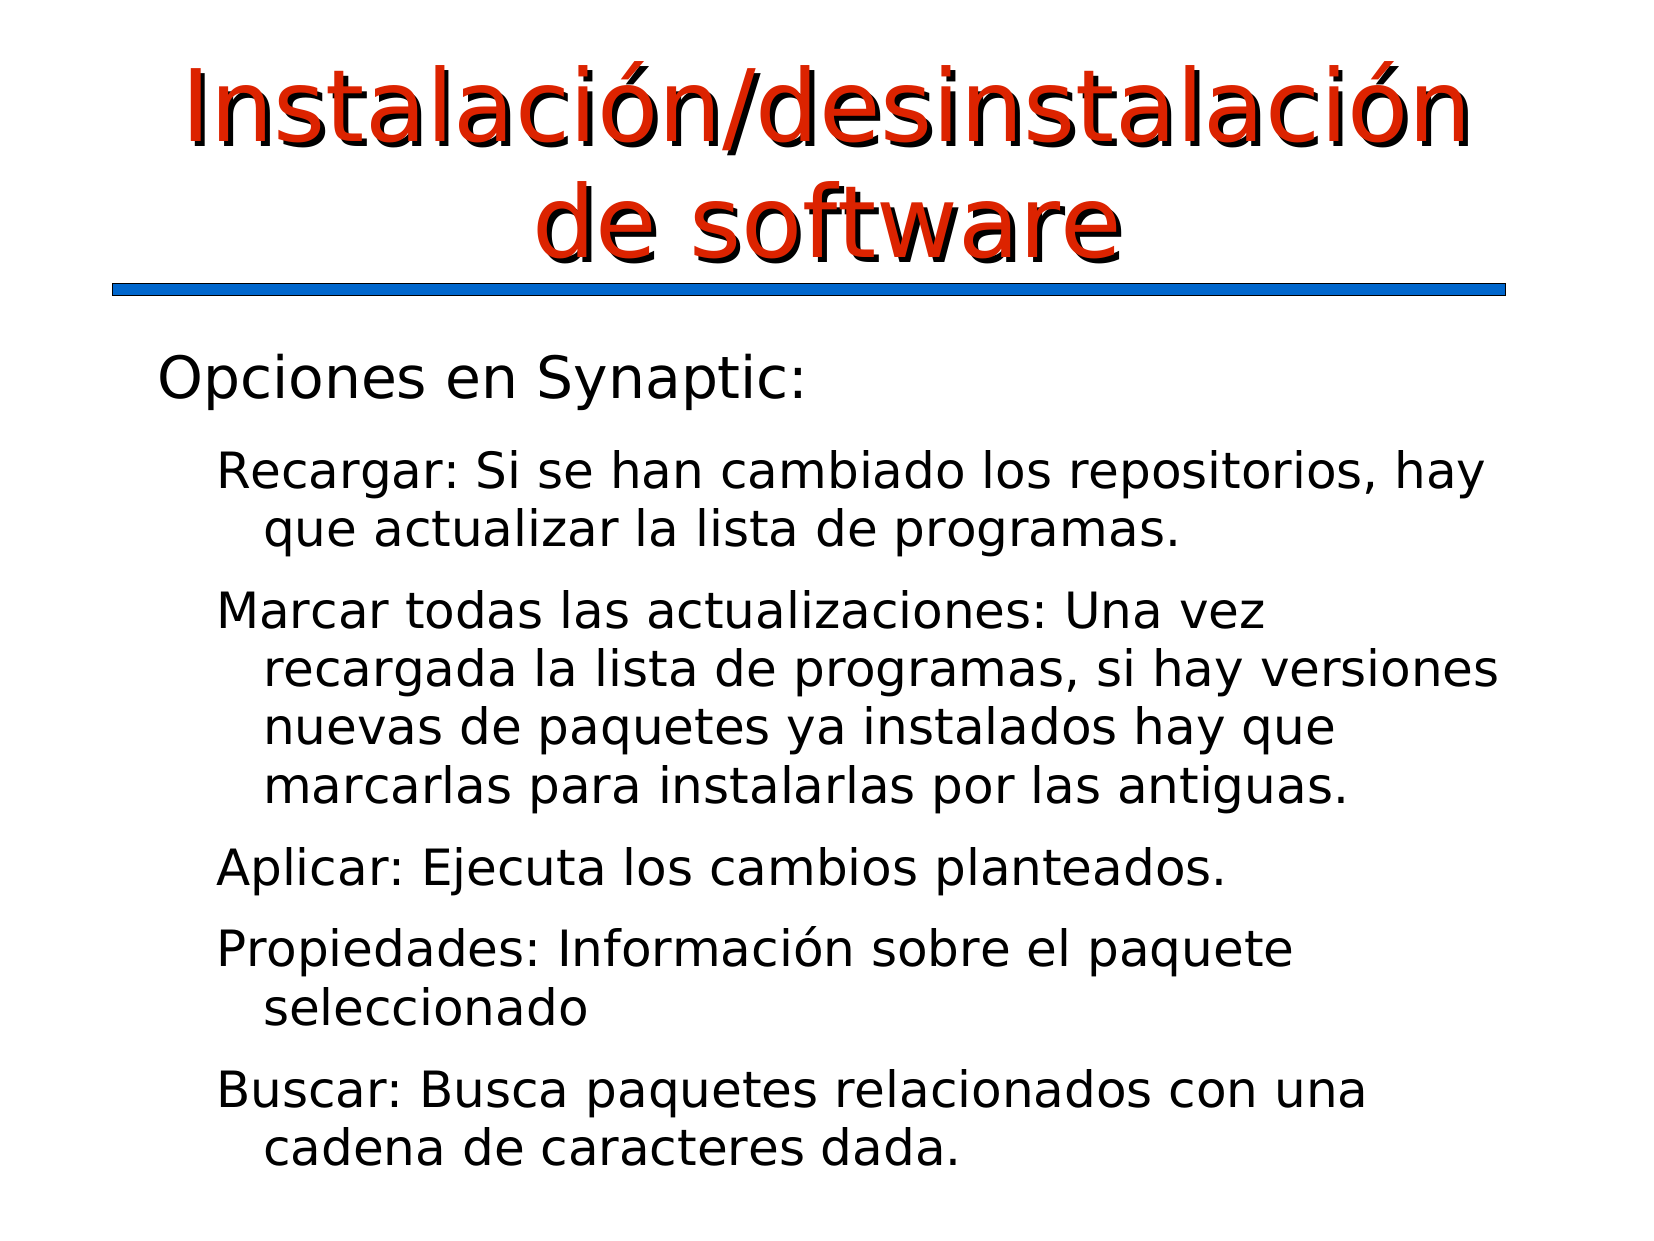

# Instalación/desinstalación de software
 Opciones en Synaptic:
Recargar: Si se han cambiado los repositorios, hay que actualizar la lista de programas.
Marcar todas las actualizaciones: Una vez recargada la lista de programas, si hay versiones nuevas de paquetes ya instalados hay que marcarlas para instalarlas por las antiguas.
Aplicar: Ejecuta los cambios planteados.
Propiedades: Información sobre el paquete seleccionado
Buscar: Busca paquetes relacionados con una cadena de caracteres dada.